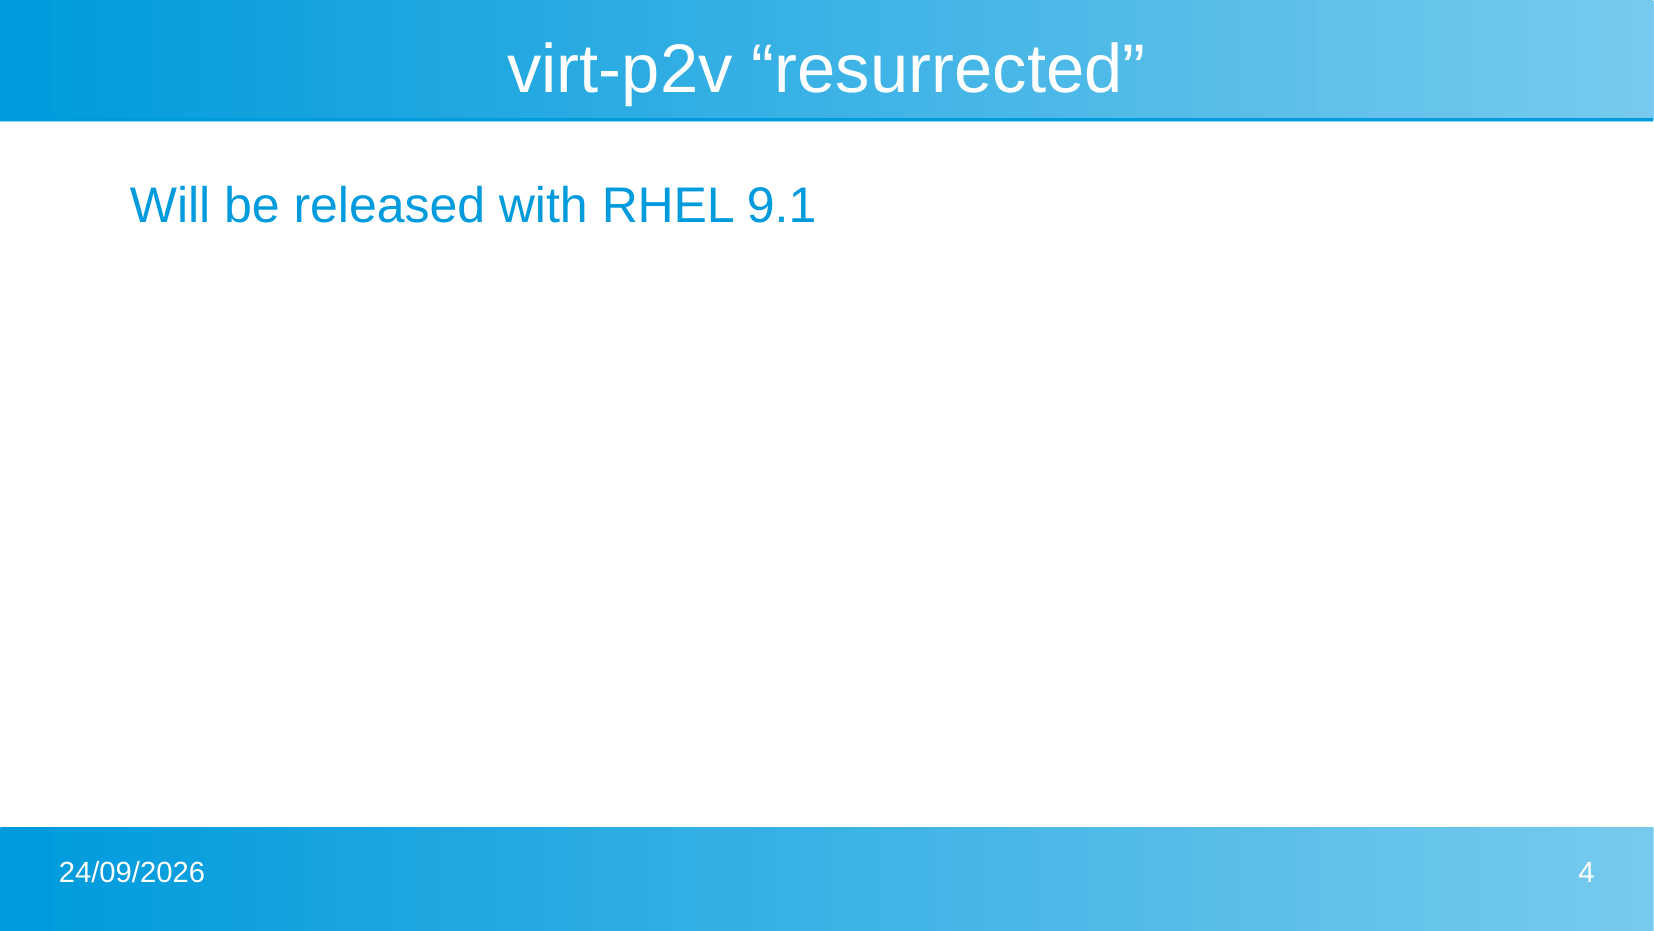

# virt-p2v “resurrected”
Will be released with RHEL 9.1
4